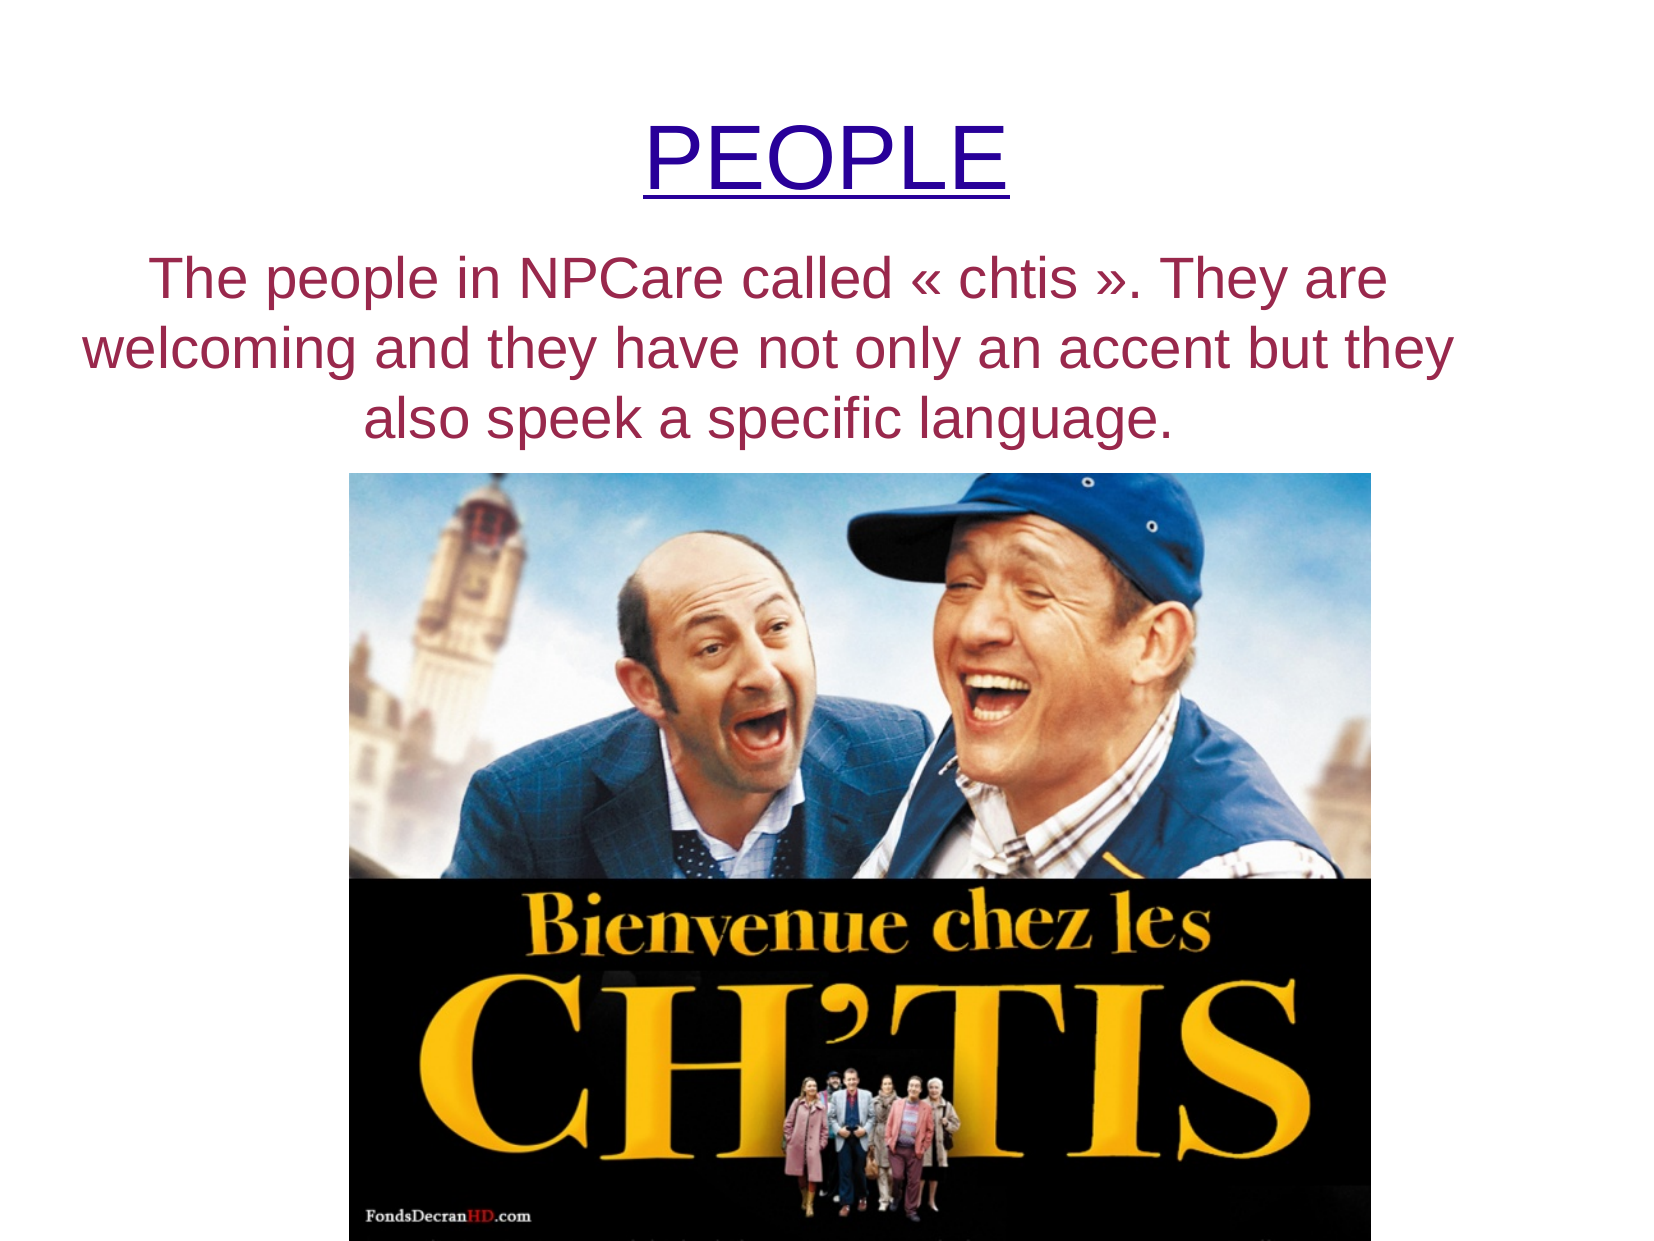

# PEOPLE
The people in NPCare called « chtis ». They are welcoming and they have not only an accent but they also speek a specific language.